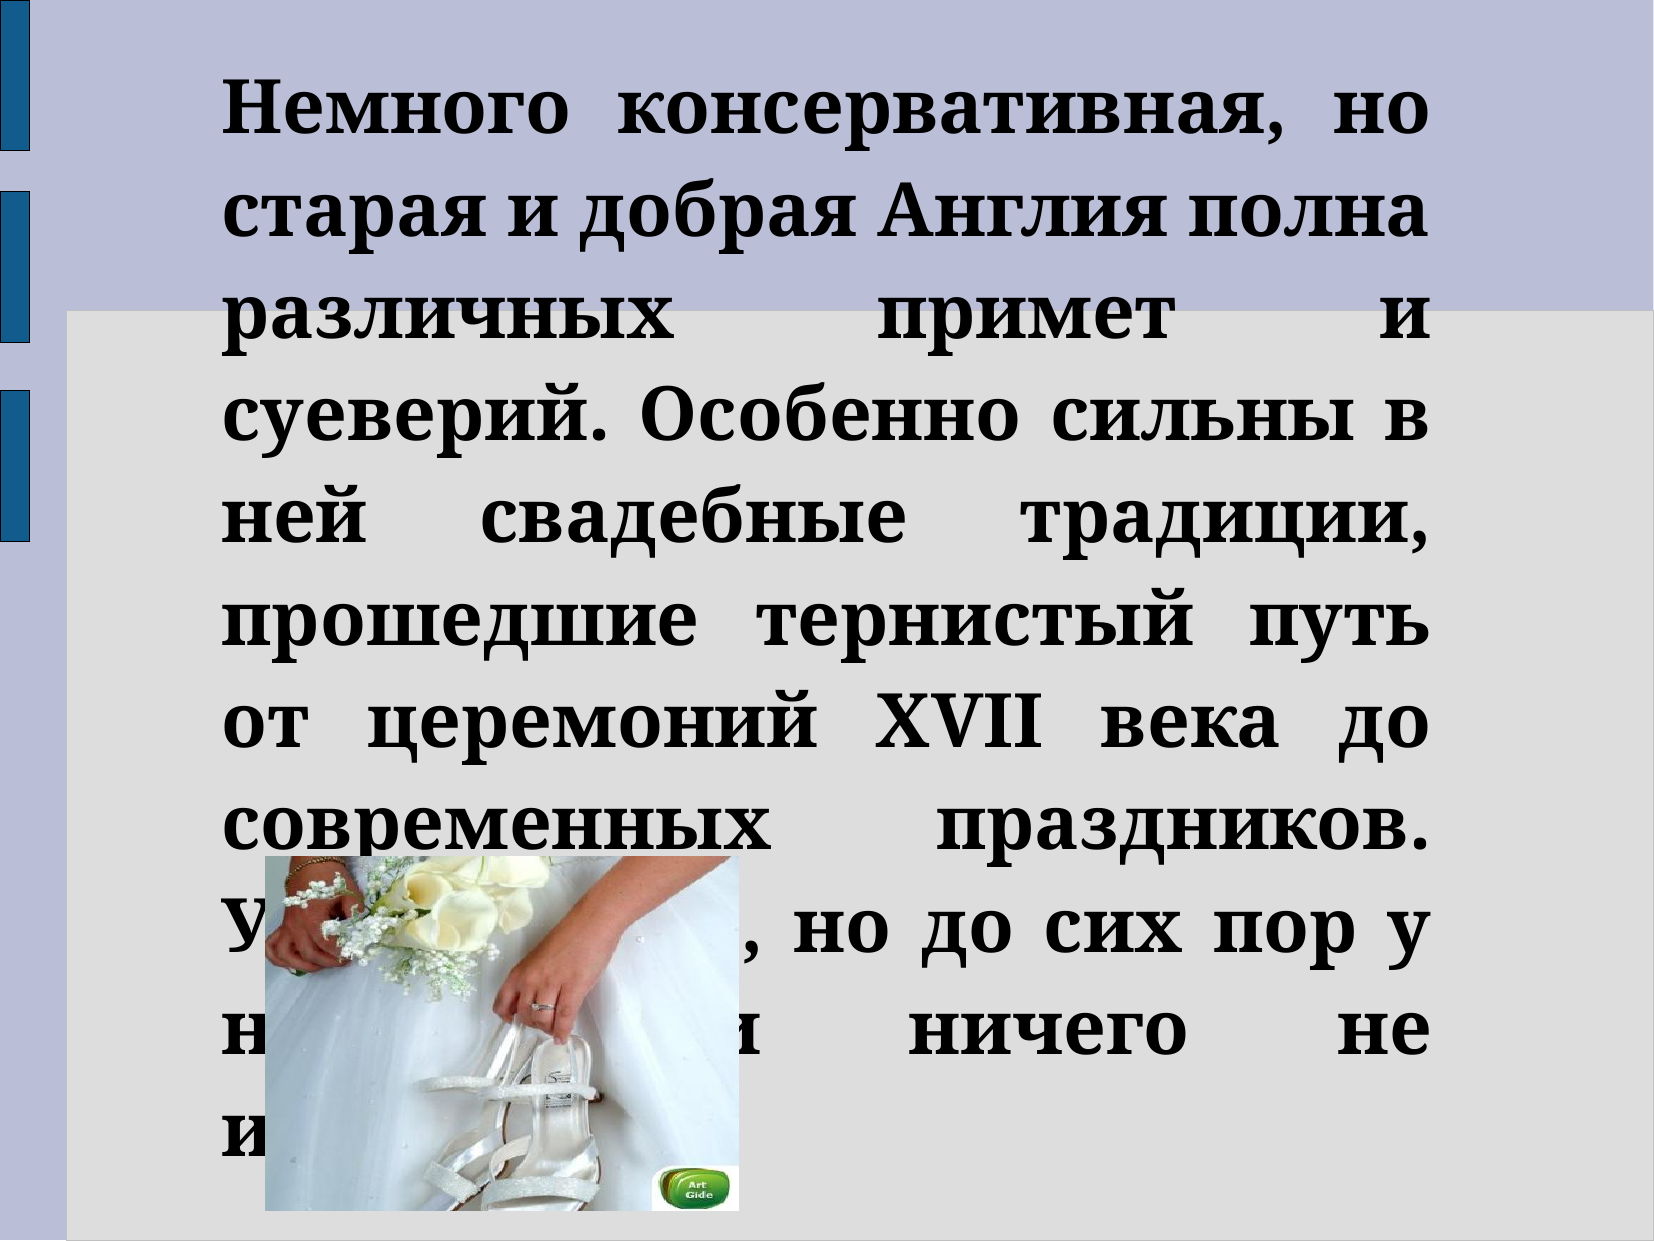

Немного консервативная, но старая и добрая Англия полна различных примет и суеверий. Особенно сильны в ней свадебные традиции, прошедшие тернистый путь от церемоний ХVII века до современных праздников. Удивительно, но до сих пор у них почти ничего не изменилось!